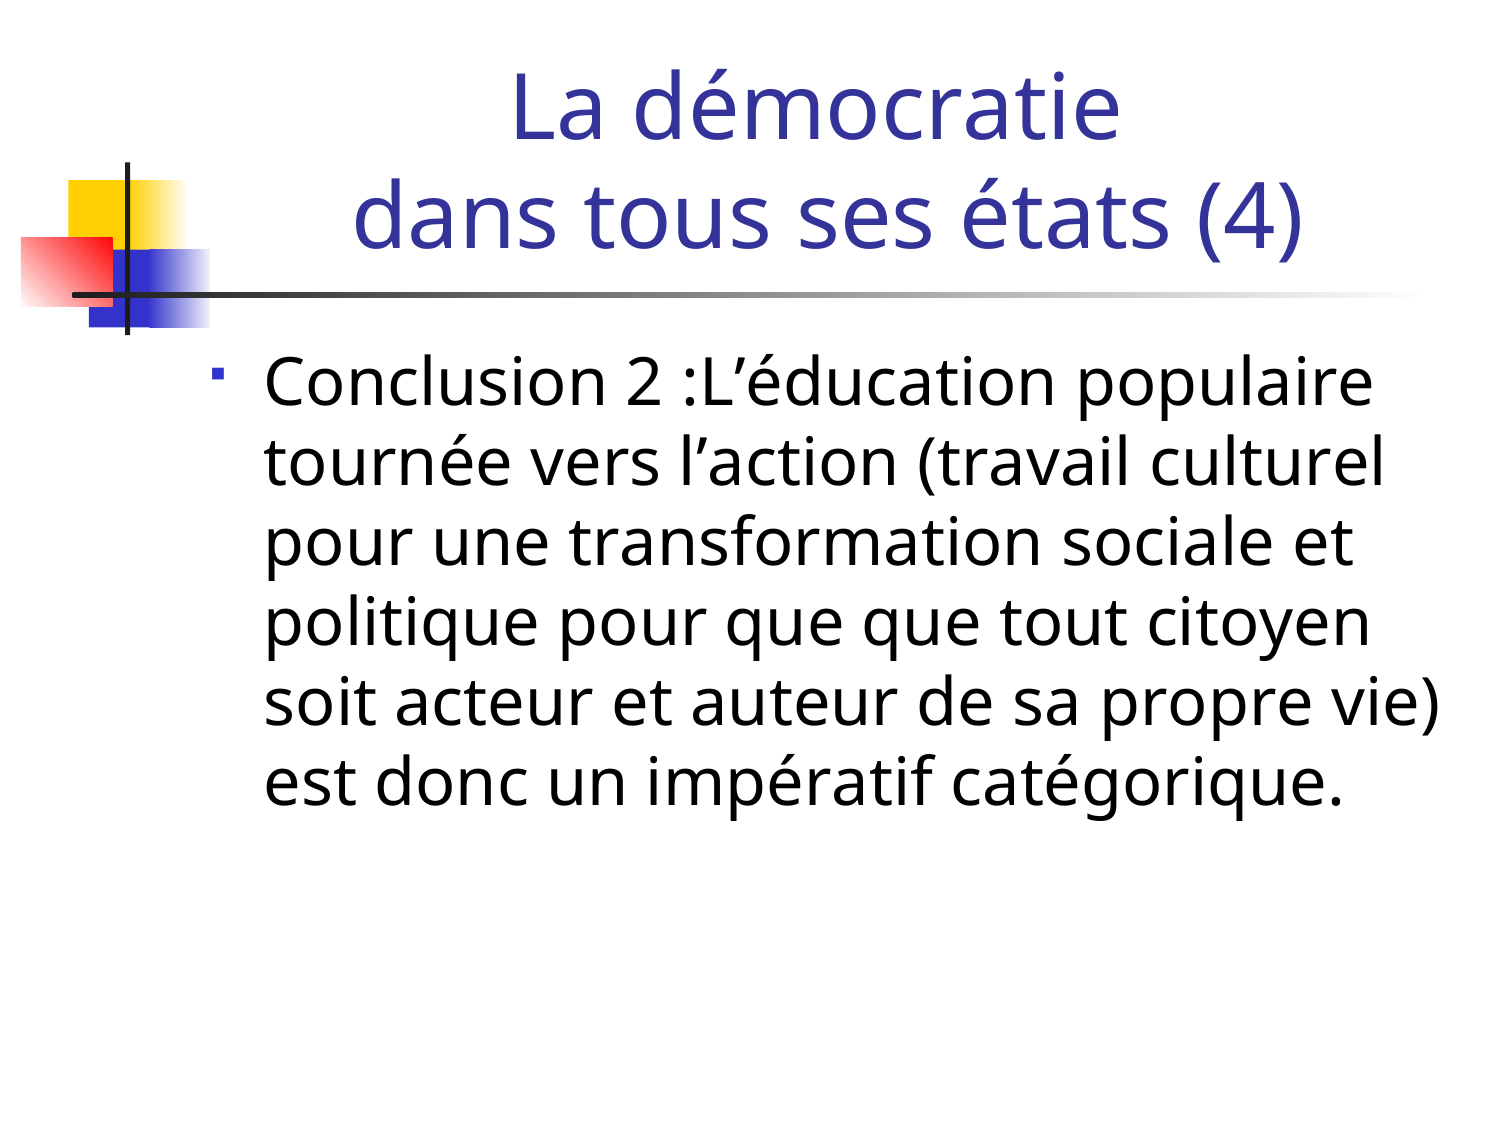

# La démocratie dans tous ses états (4)
Conclusion 2 :L’éducation populaire tournée vers l’action (travail culturel pour une transformation sociale et politique pour que que tout citoyen soit acteur et auteur de sa propre vie) est donc un impératif catégorique.